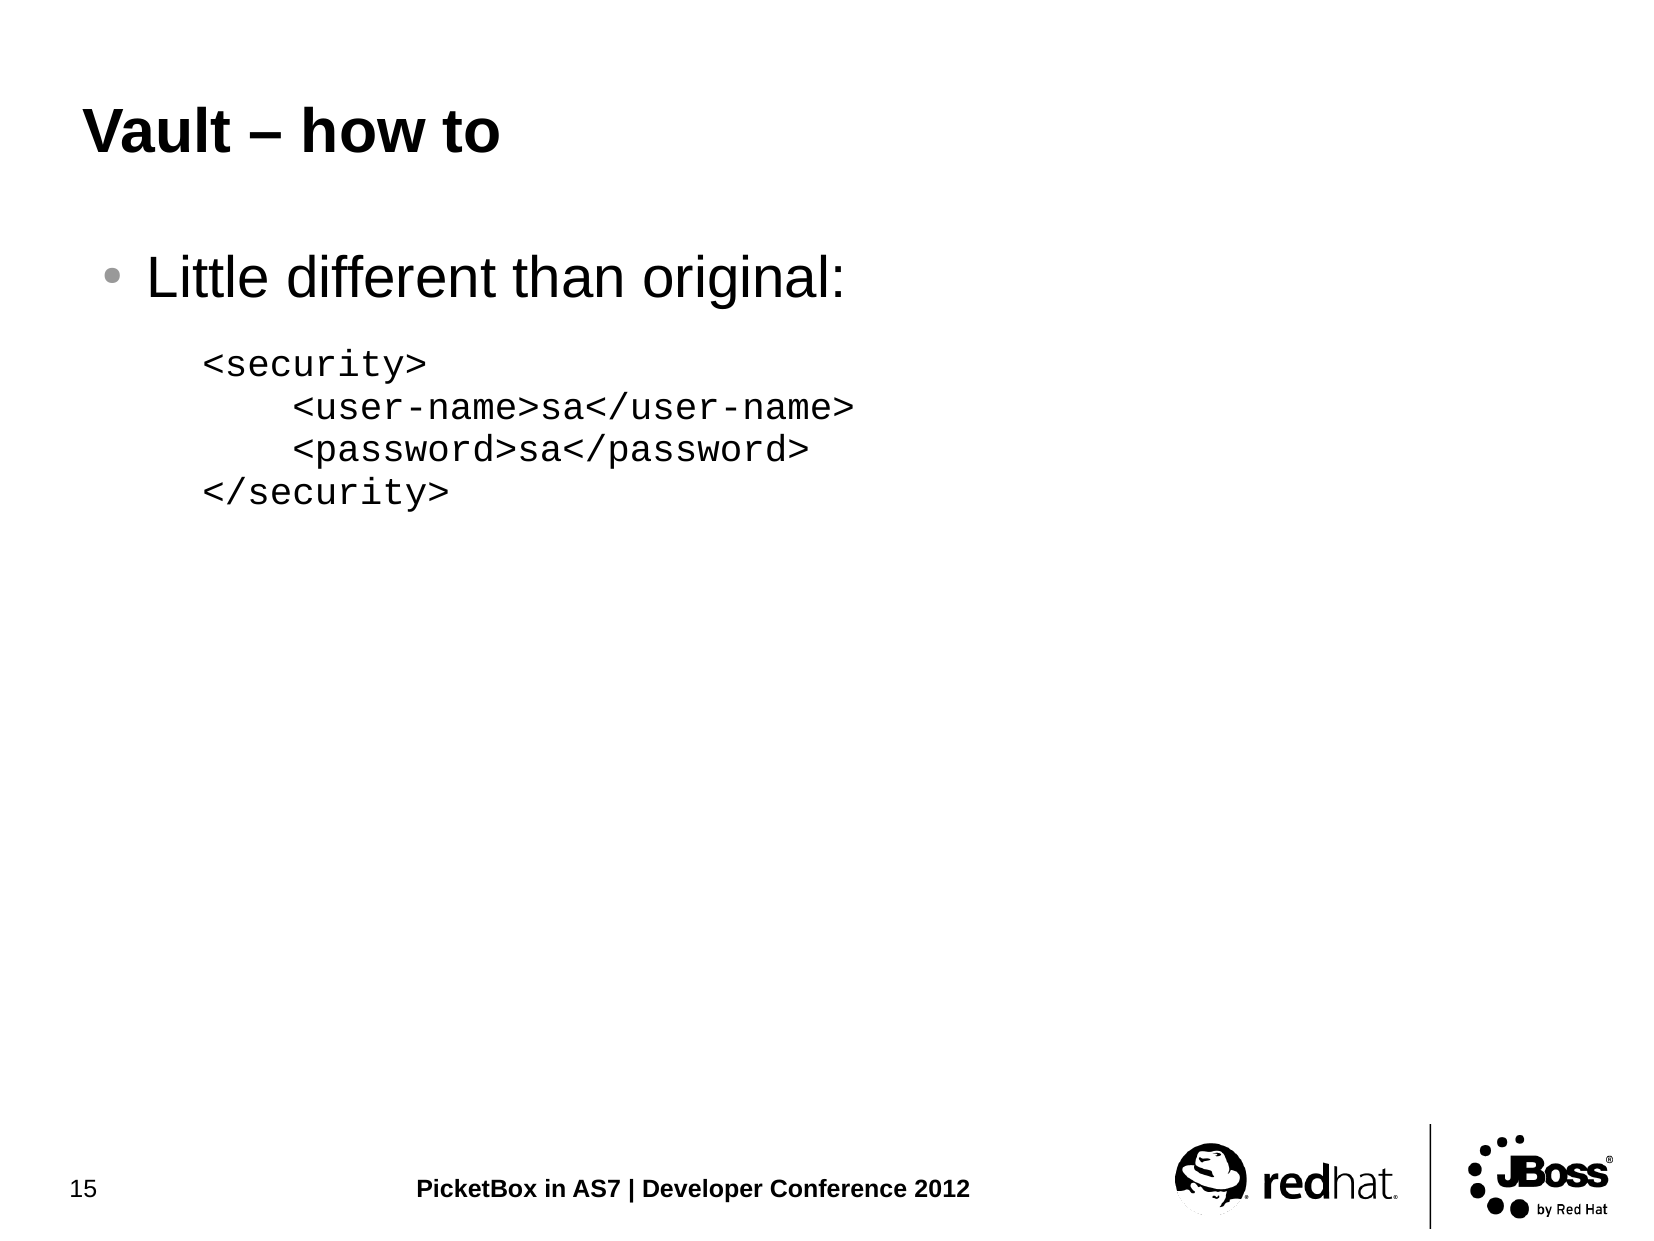

# Vault – how to
Little different than original:
<security>
    <user-name>sa</user-name>
    <password>sa</password>
</security>